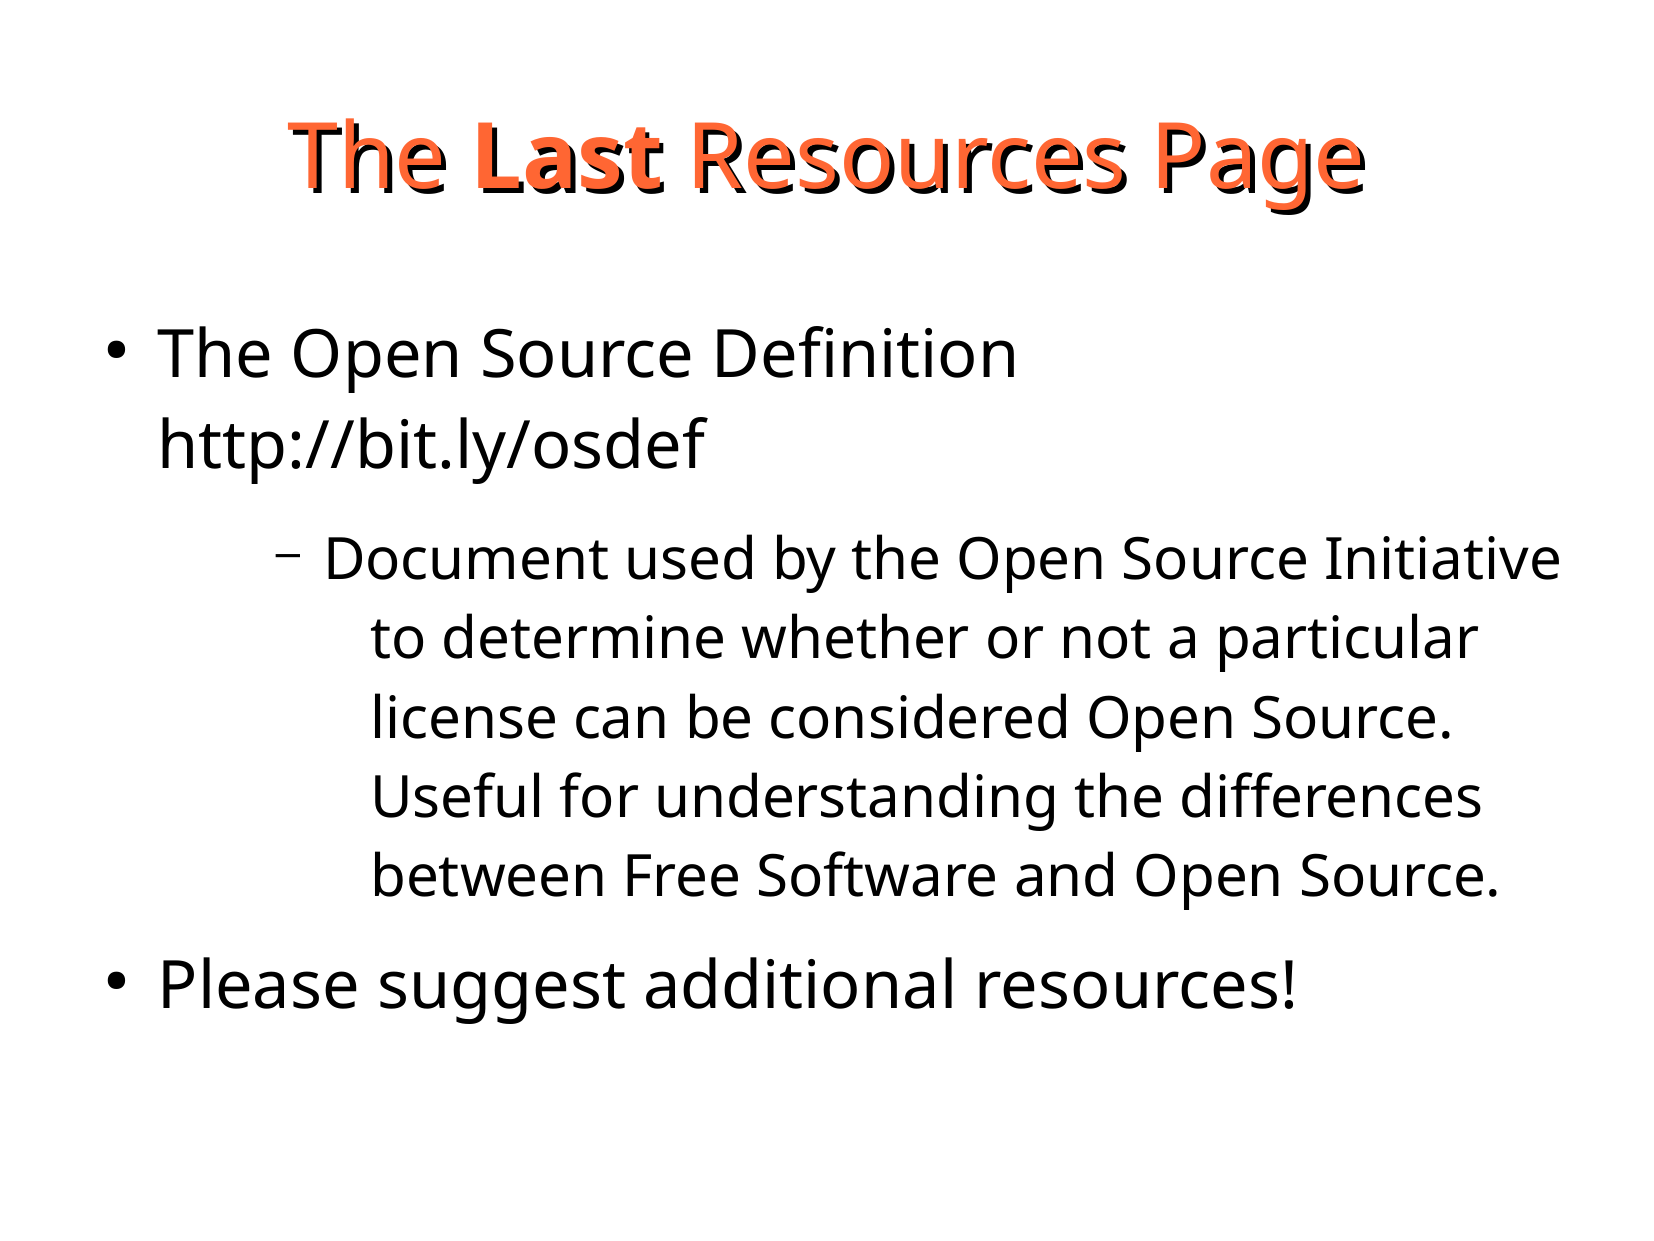

# The Last Resources Page
The Open Source Definition http://bit.ly/osdef
Document used by the Open Source Initiative to determine whether or not a particular license can be considered Open Source. Useful for understanding the differences between Free Software and Open Source.
Please suggest additional resources!